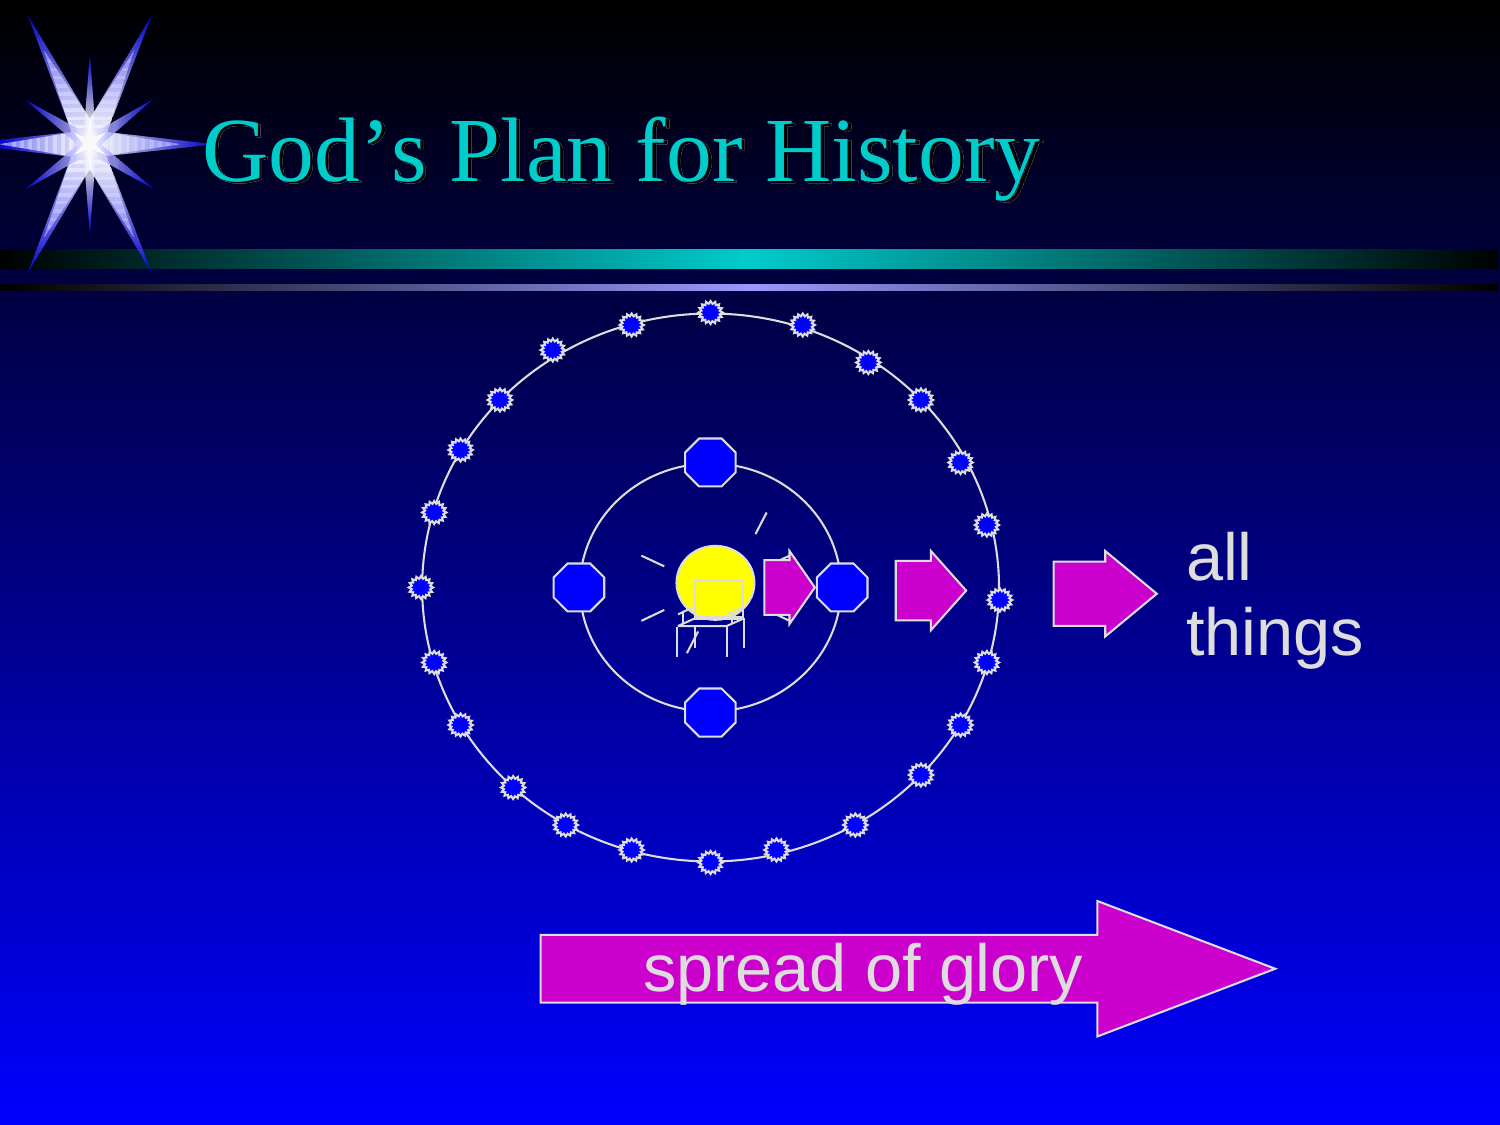

# God’s Plan for History
all things
spread of glory